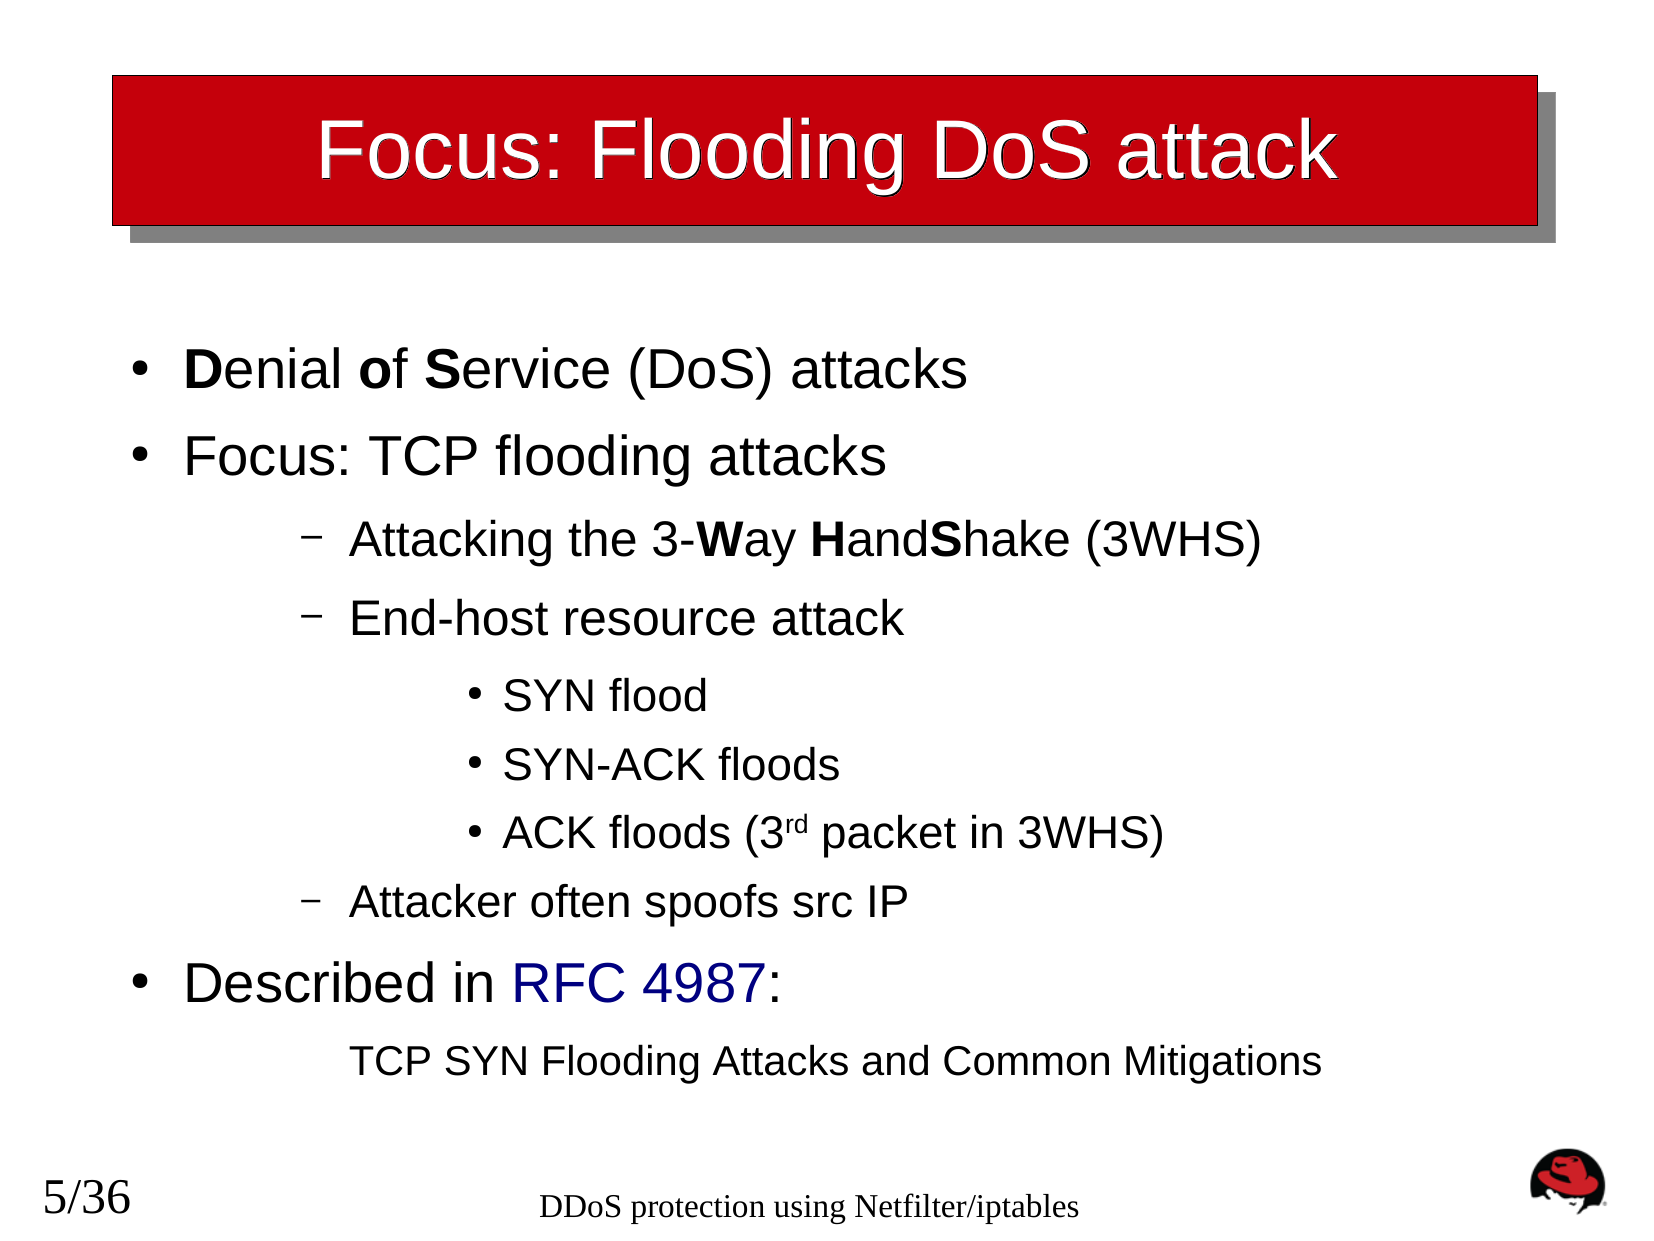

# Focus: Flooding DoS attack
Denial of Service (DoS) attacks
Focus: TCP flooding attacks
Attacking the 3-Way HandShake (3WHS)
End-host resource attack
SYN flood
SYN-ACK floods
ACK floods (3rd packet in 3WHS)
Attacker often spoofs src IP
Described in RFC 4987:
TCP SYN Flooding Attacks and Common Mitigations